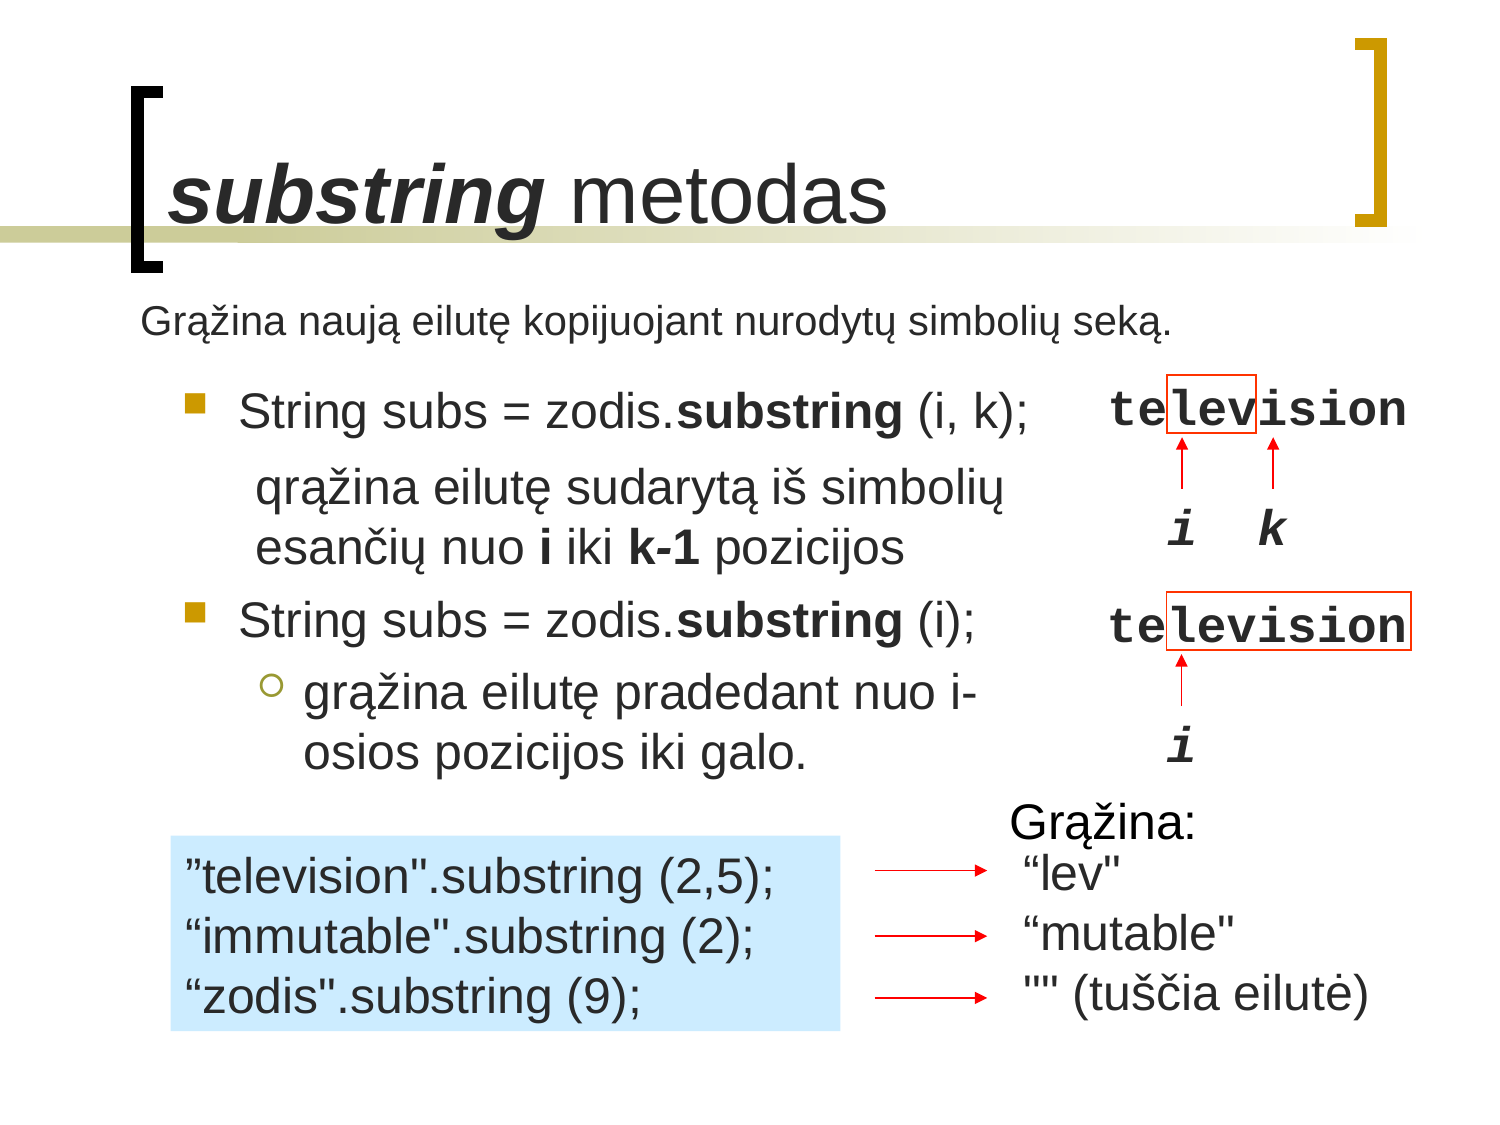

# substring metodas
Grąžina naują eilutę kopijuojant nurodytų simbolių seką.
 television
 i k
String subs = zodis.substring (i, k);
qrąžina eilutę sudarytą iš simbolių esančių nuo i iki k-1 pozicijos
String subs = zodis.substring (i);
grąžina eilutę pradedant nuo i-osios pozicijos iki galo.
 television
 i
Grąžina:
“lev"
“mutable"
"" (tuščia eilutė)
”television".substring (2,5);
“immutable".substring (2);
“zodis".substring (9);